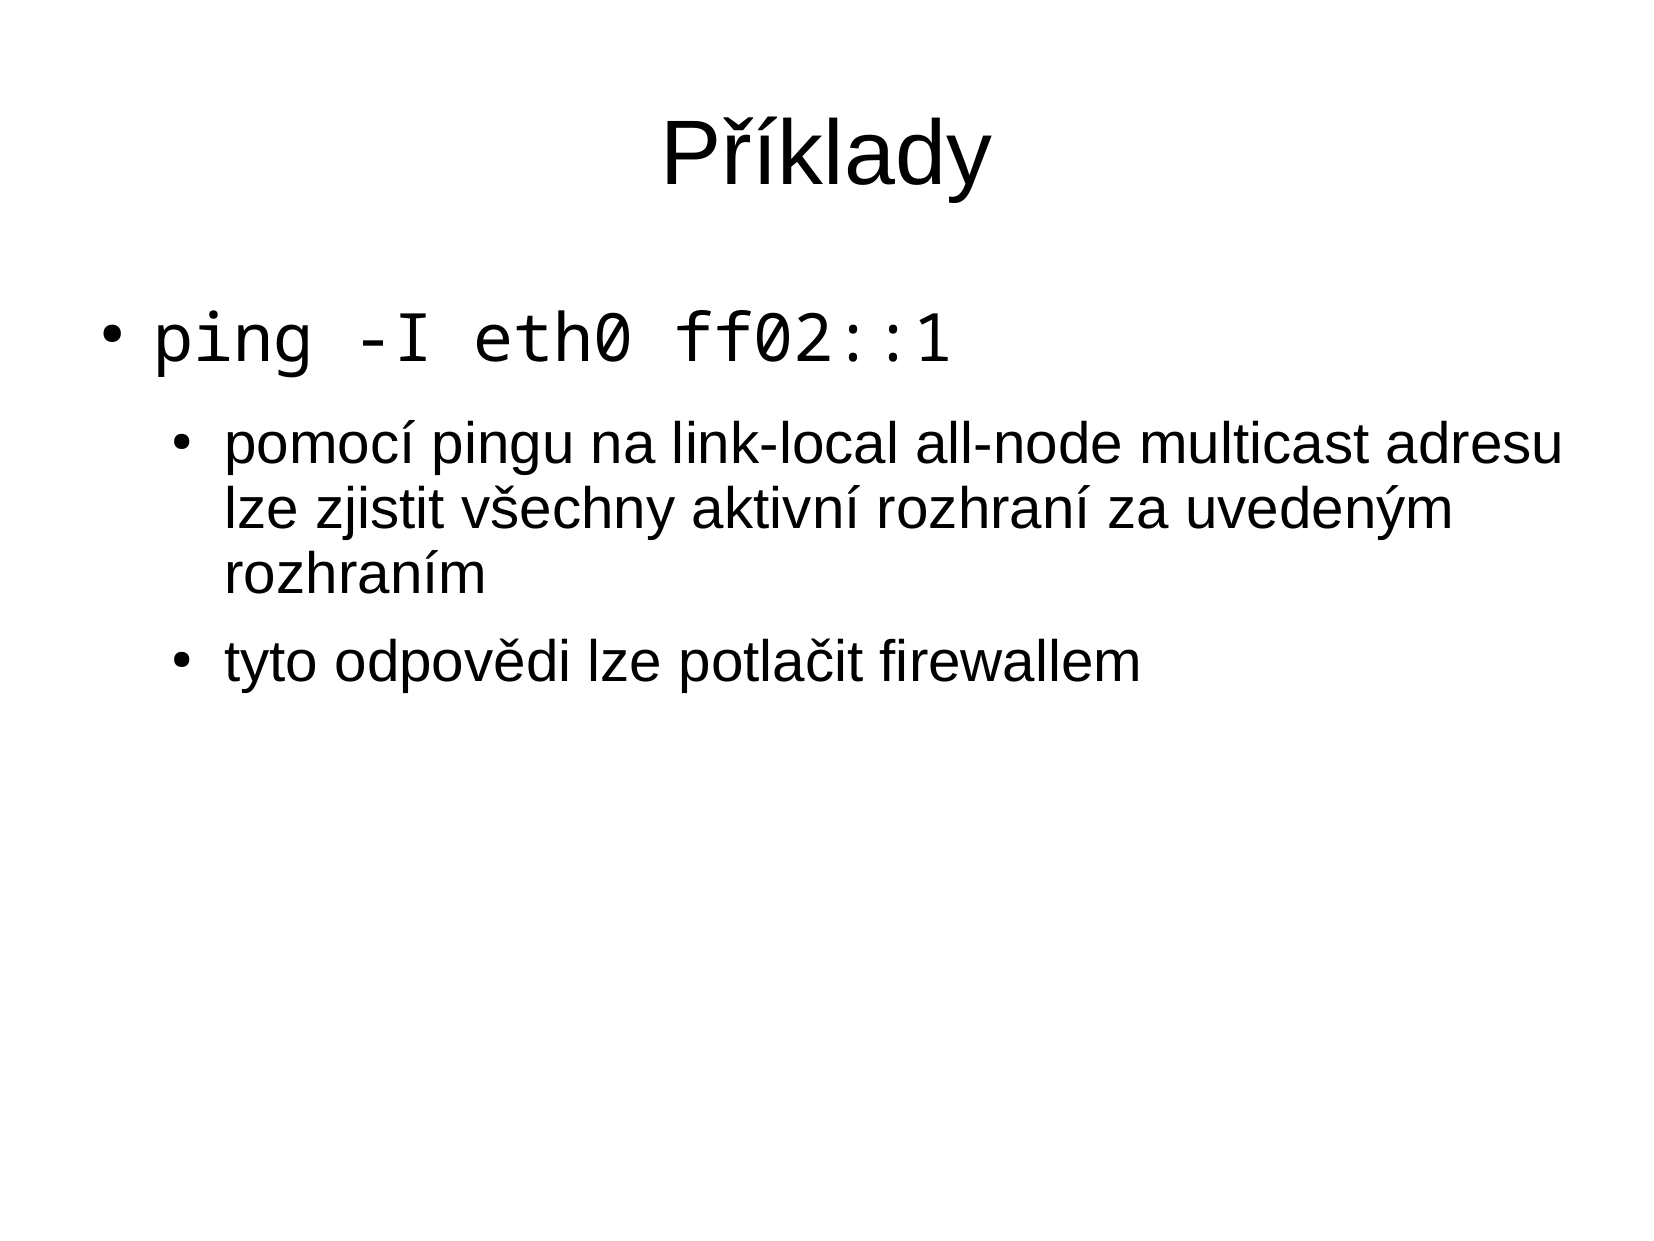

# Příklady
ping -I eth0 ff02::1
pomocí pingu na link-local all-node multicast adresu lze zjistit všechny aktivní rozhraní za uvedeným rozhraním
tyto odpovědi lze potlačit firewallem